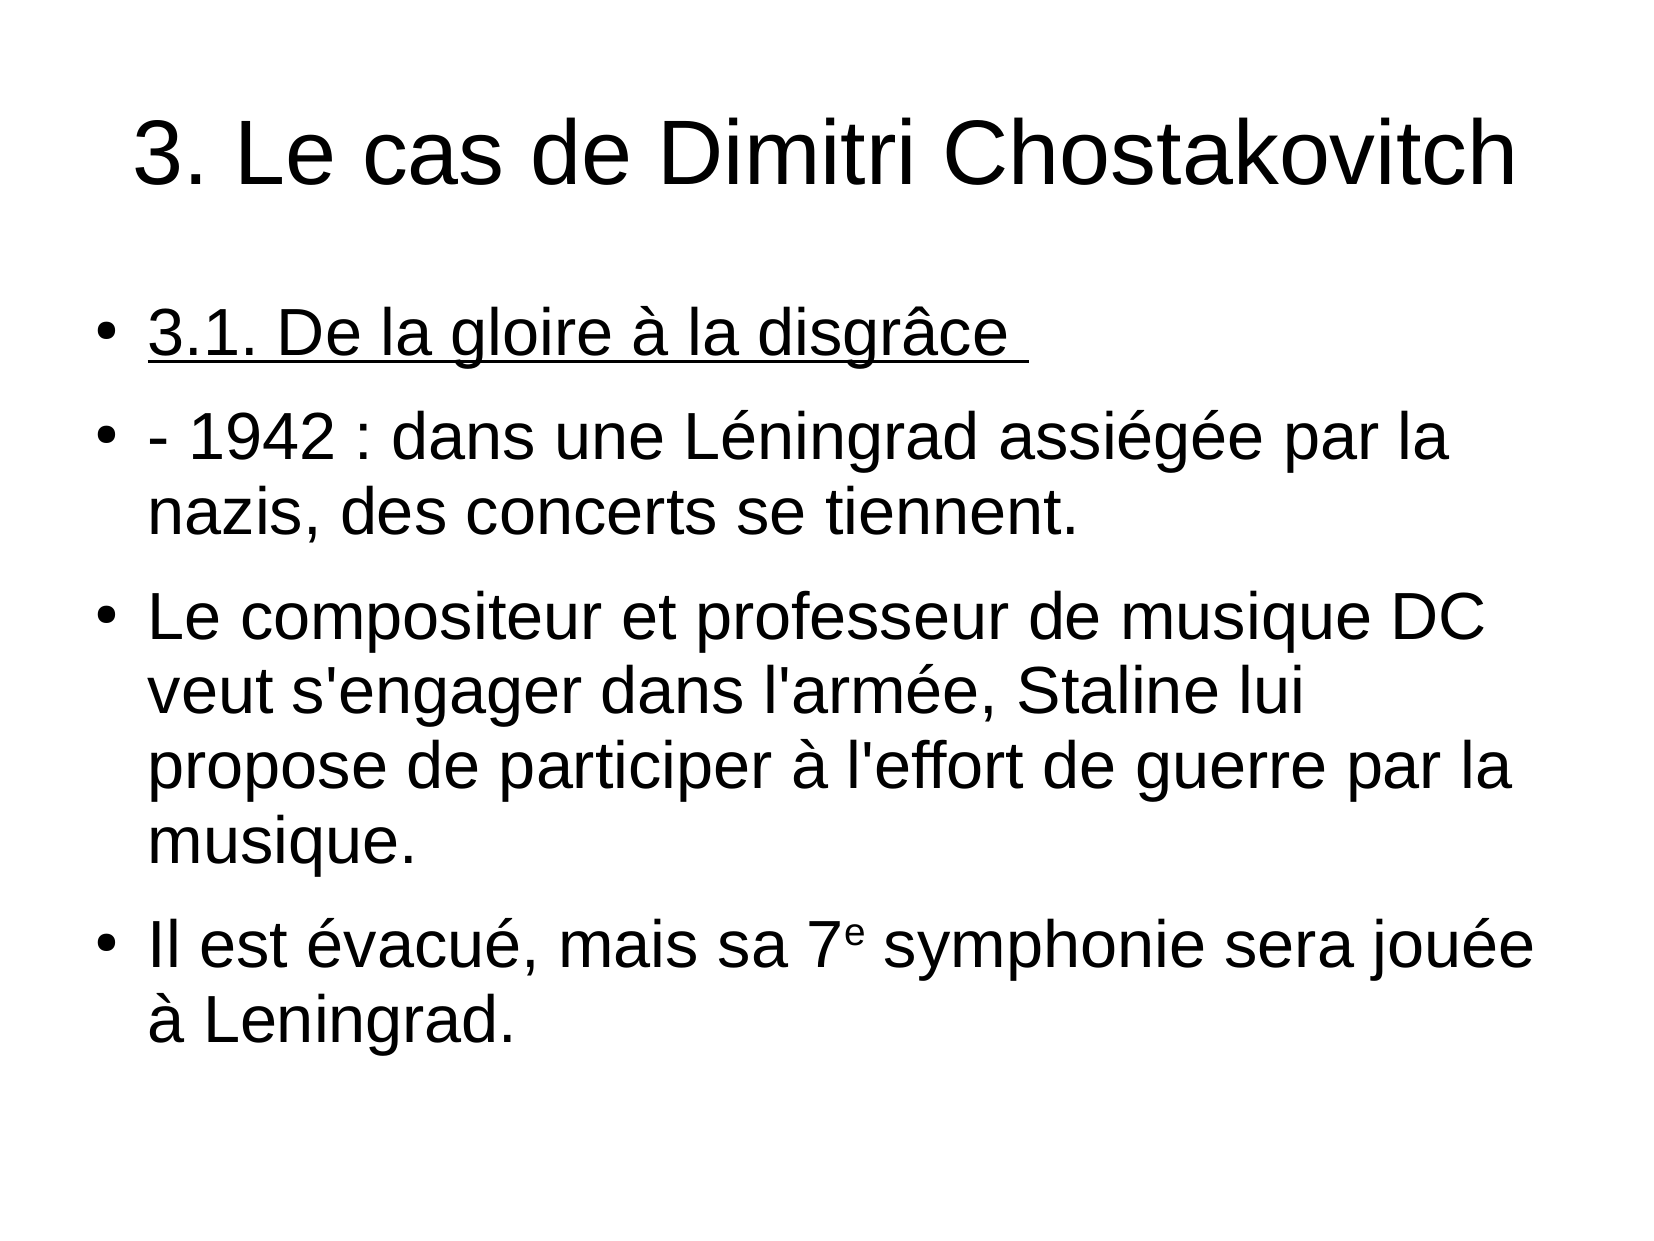

# 3. Le cas de Dimitri Chostakovitch
3.1. De la gloire à la disgrâce
- 1942 : dans une Léningrad assiégée par la nazis, des concerts se tiennent.
Le compositeur et professeur de musique DC veut s'engager dans l'armée, Staline lui propose de participer à l'effort de guerre par la musique.
Il est évacué, mais sa 7e symphonie sera jouée à Leningrad.